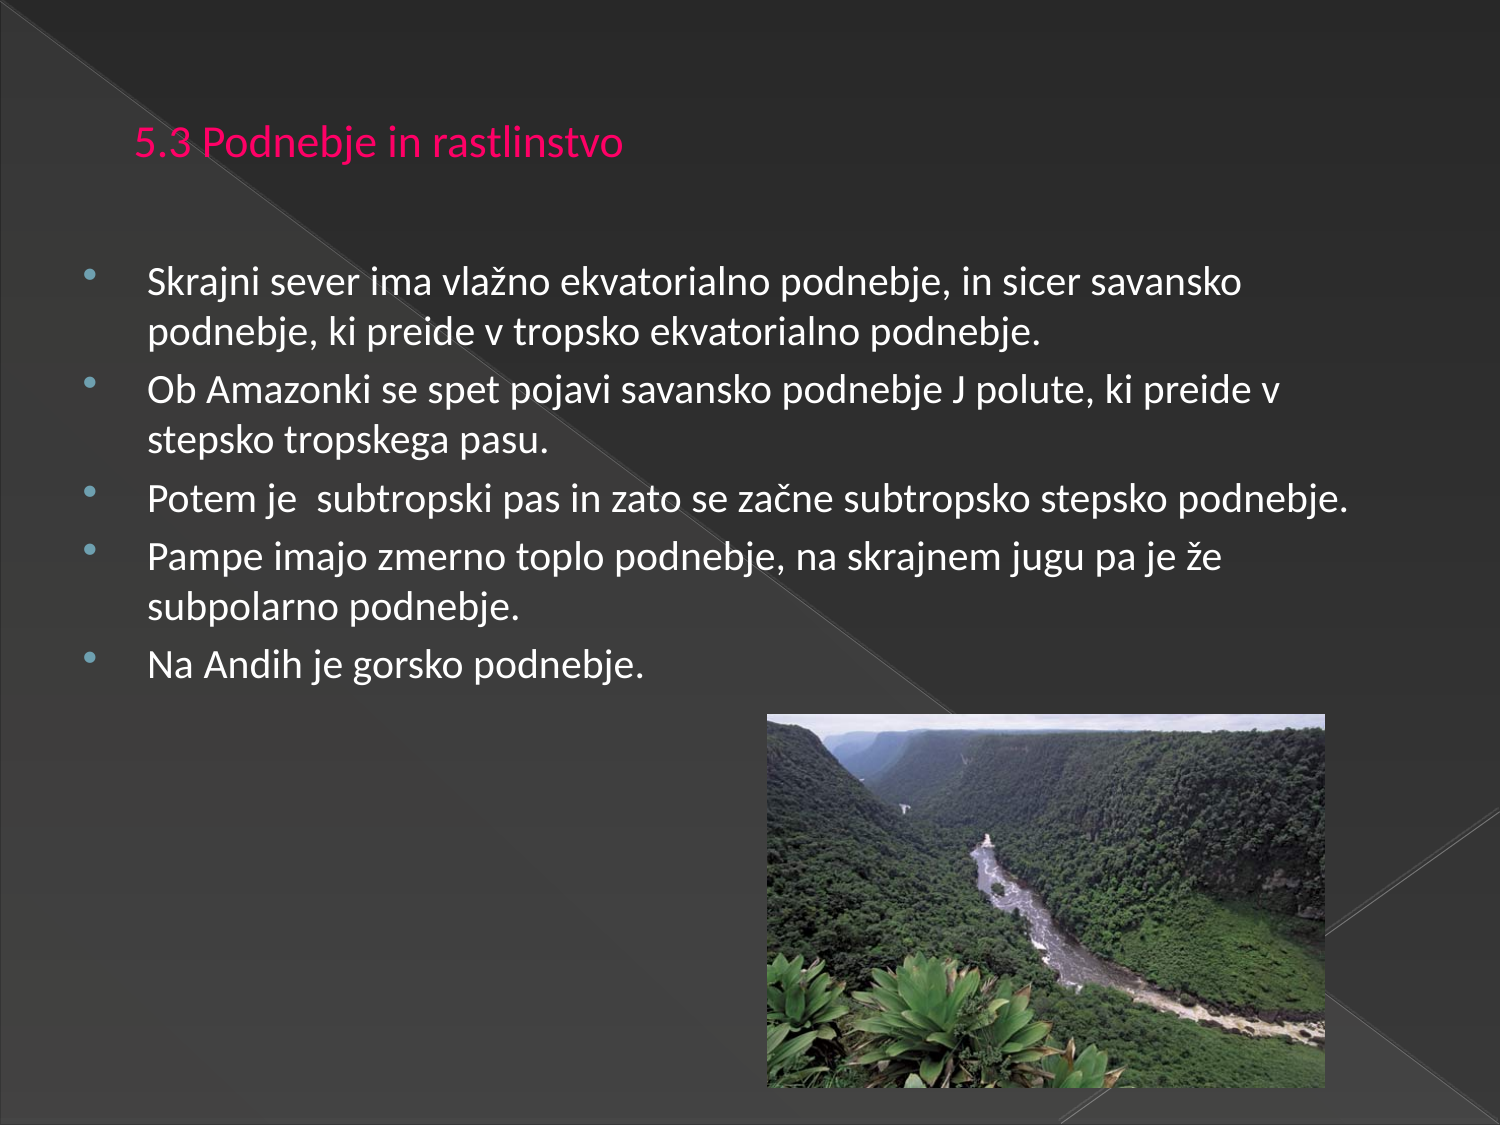

# 5.3 Podnebje in rastlinstvo
Skrajni sever ima vlažno ekvatorialno podnebje, in sicer savansko podnebje, ki preide v tropsko ekvatorialno podnebje.
Ob Amazonki se spet pojavi savansko podnebje J polute, ki preide v stepsko tropskega pasu.
Potem je subtropski pas in zato se začne subtropsko stepsko podnebje.
Pampe imajo zmerno toplo podnebje, na skrajnem jugu pa je že subpolarno podnebje.
Na Andih je gorsko podnebje.